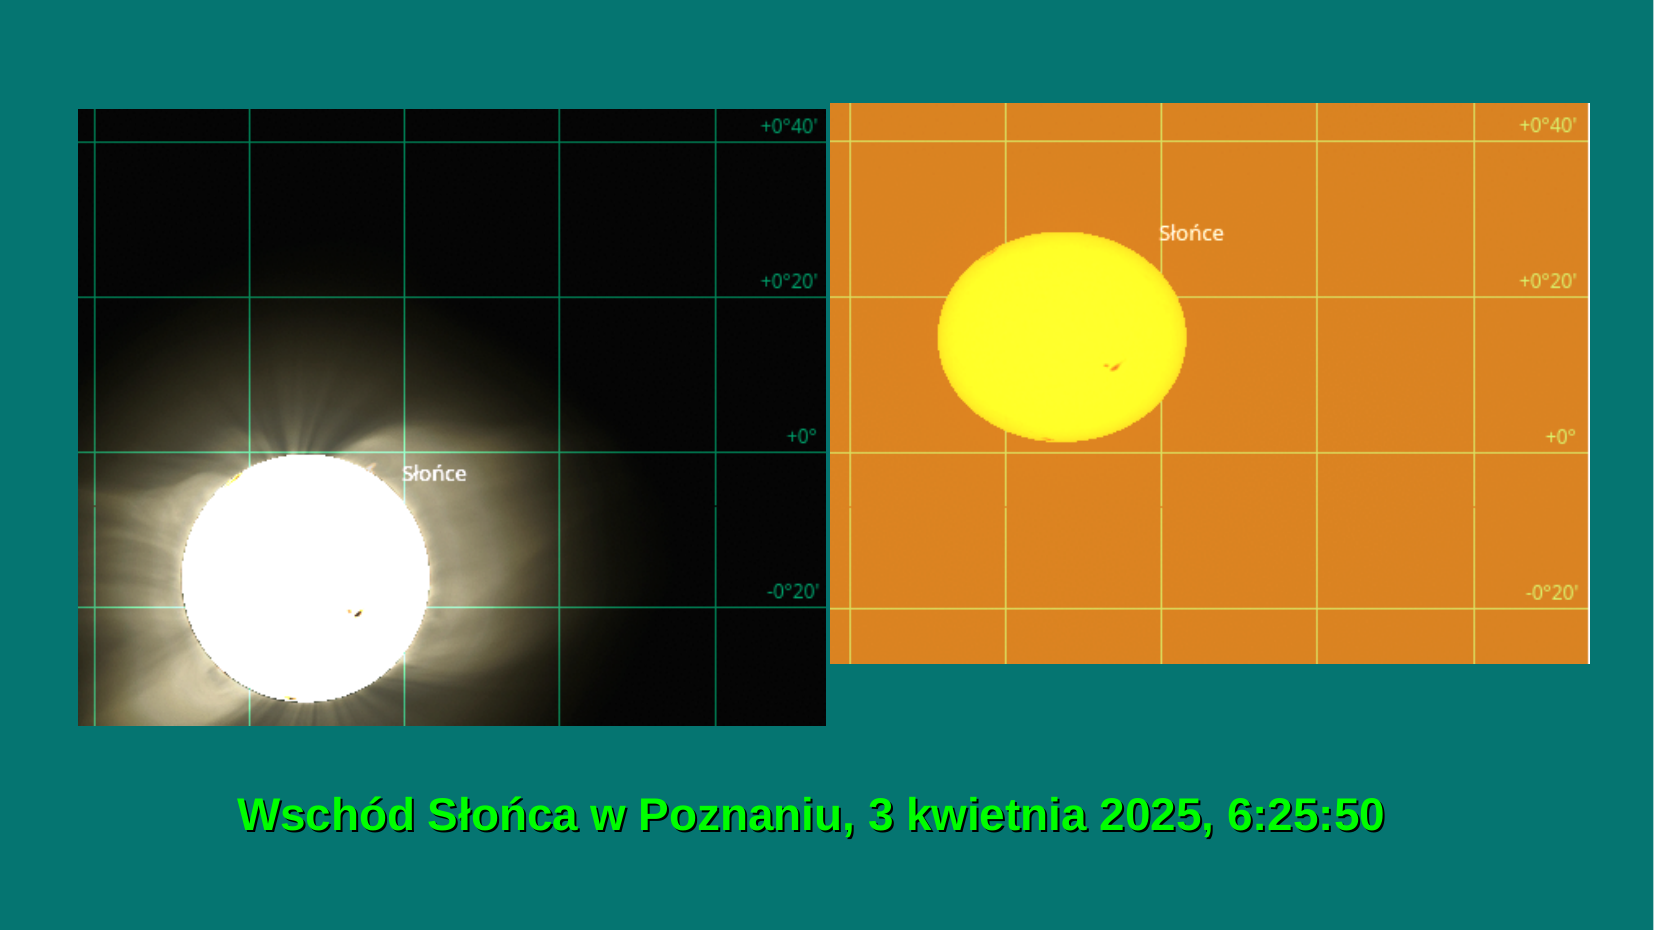

Wschód Słońca w Poznaniu, 3 kwietnia 2025, 6:25:50